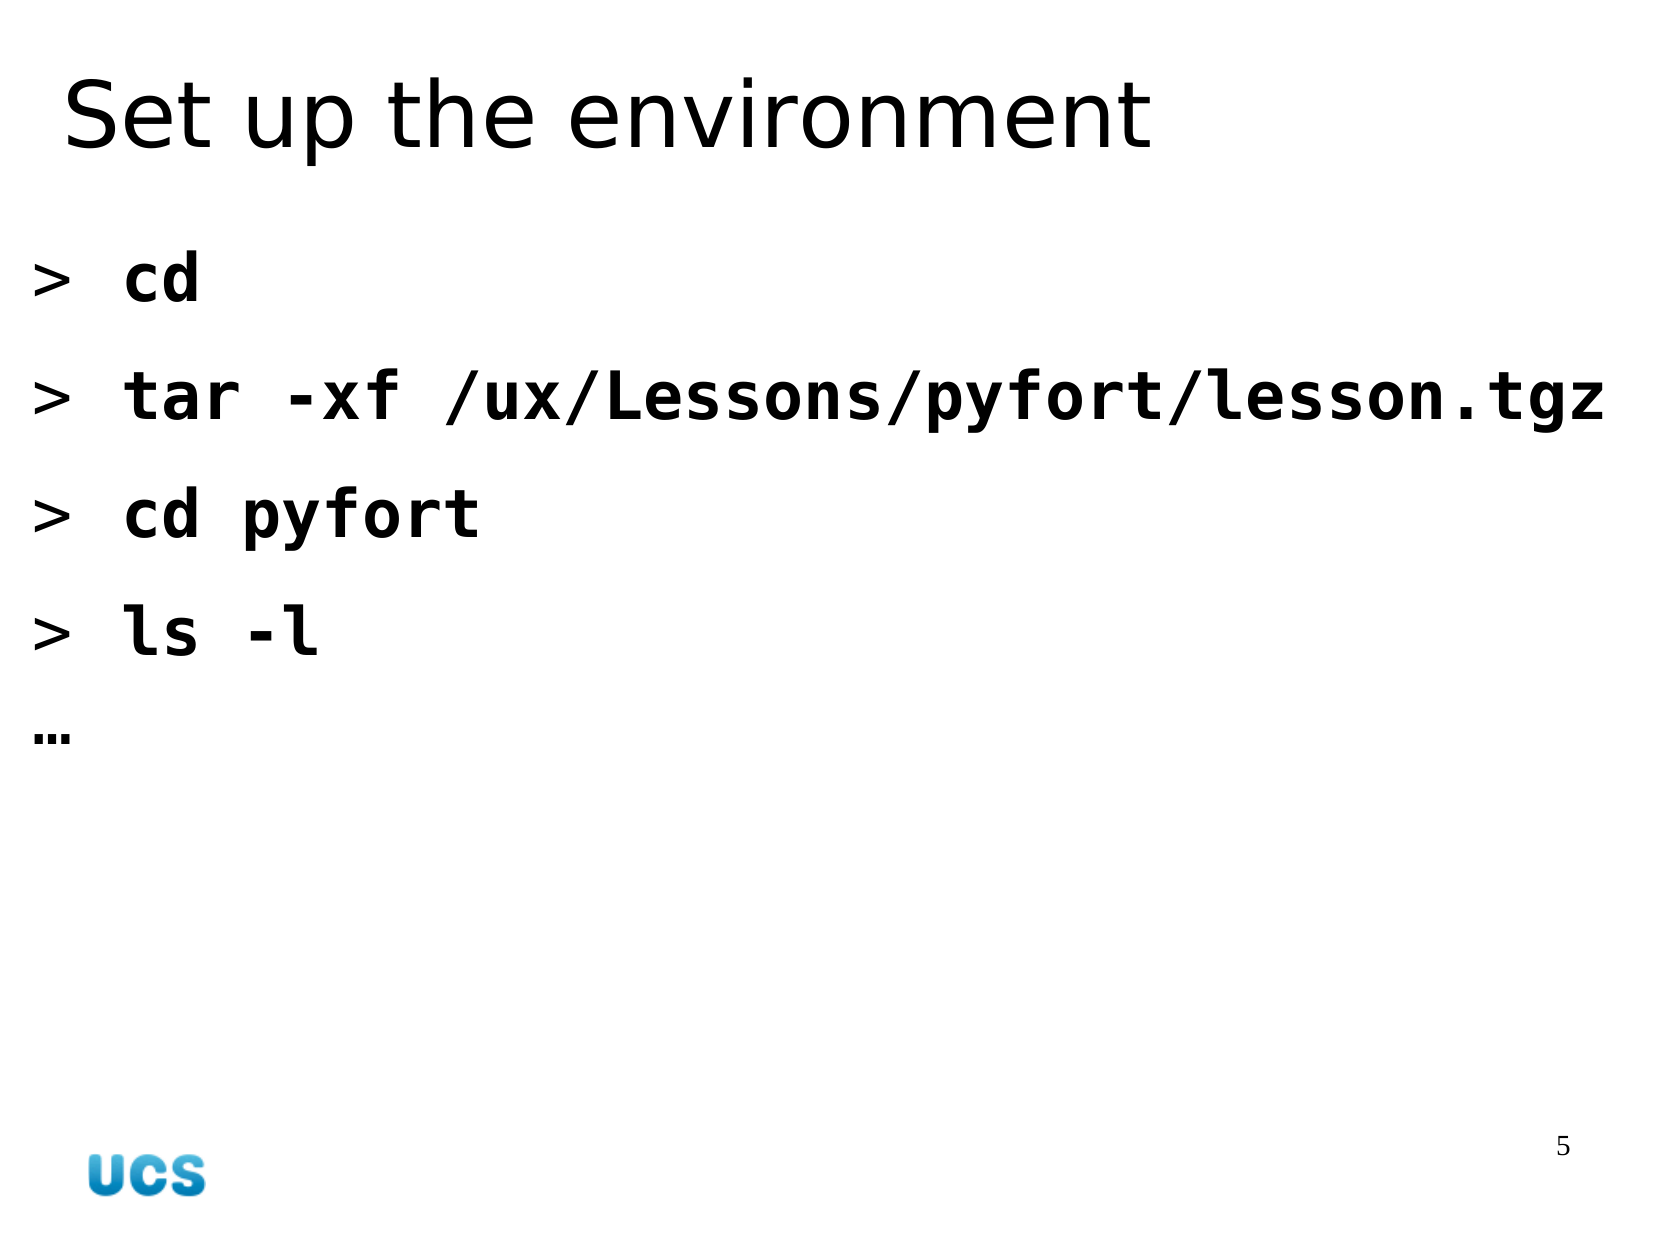

Set up the environment
>
cd
>
tar -xf /ux/Lessons/pyfort/lesson.tgz
>
cd pyfort
>
ls -l
…
5